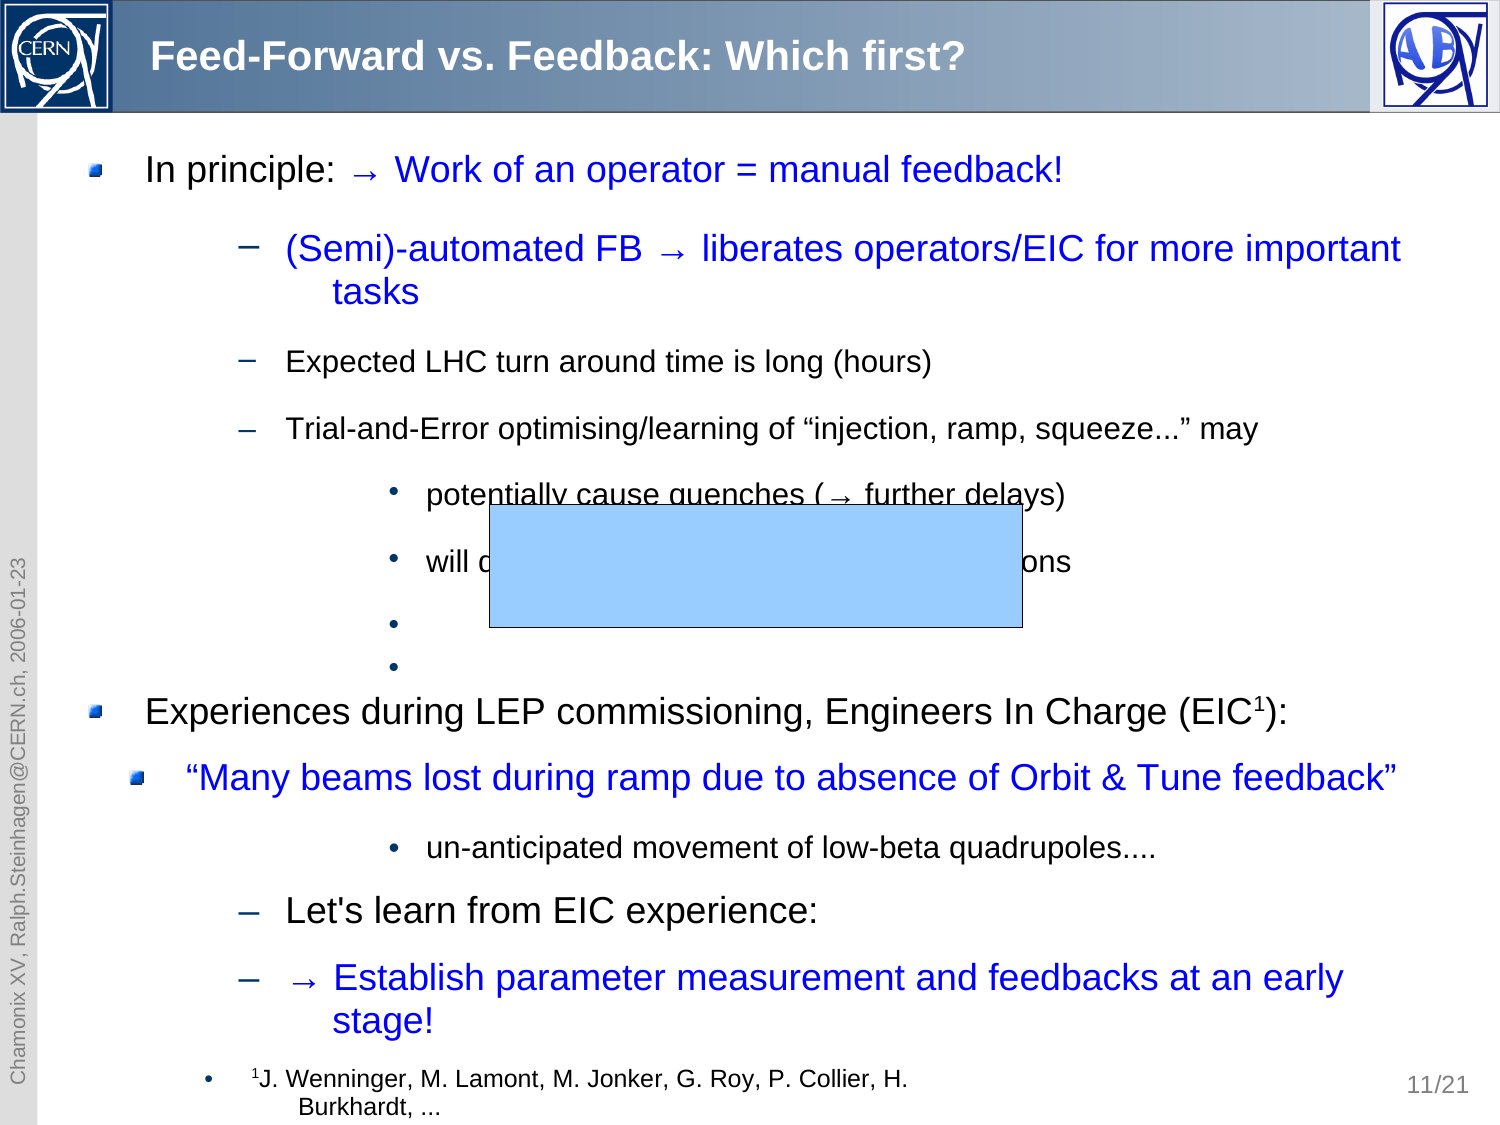

# Feed-Forward vs. Feedback: Which first?
In principle: → Work of an operator = manual feedback!
(Semi)-automated FB → liberates operators/EIC for more important tasks
Expected LHC turn around time is long (hours)
Trial-and-Error optimising/learning of “injection, ramp, squeeze...” may
potentially cause quenches (→ further delays)
will delay total commissioning till first collisions
Experiences during LEP commissioning, Engineers In Charge (EIC1):
“Many beams lost during ramp due to absence of Orbit & Tune feedback”
un-anticipated movement of low-beta quadrupoles....
Let's learn from EIC experience:
→ Establish parameter measurement and feedbacks at an early stage!
1J. Wenninger, M. Lamont, M. Jonker, G. Roy, P. Collier, H. Burkhardt, ...